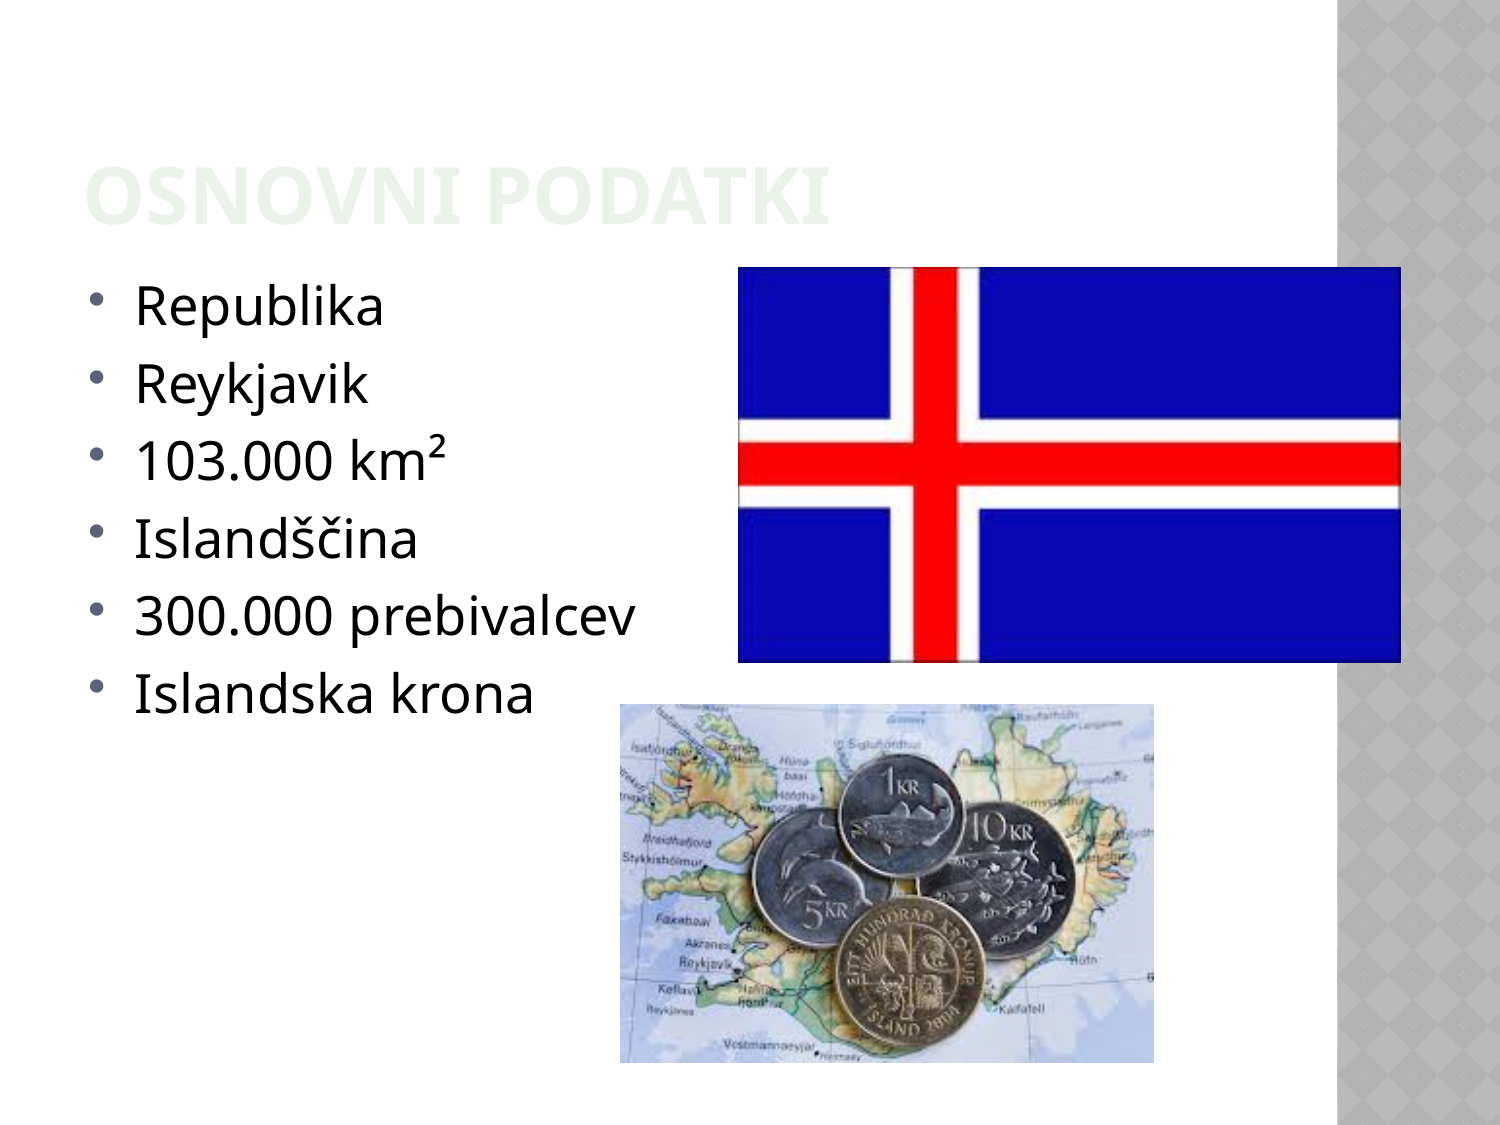

# Osnovni podatki
Republika
Reykjavik
103.000 km²
Islandščina
300.000 prebivalcev
Islandska krona